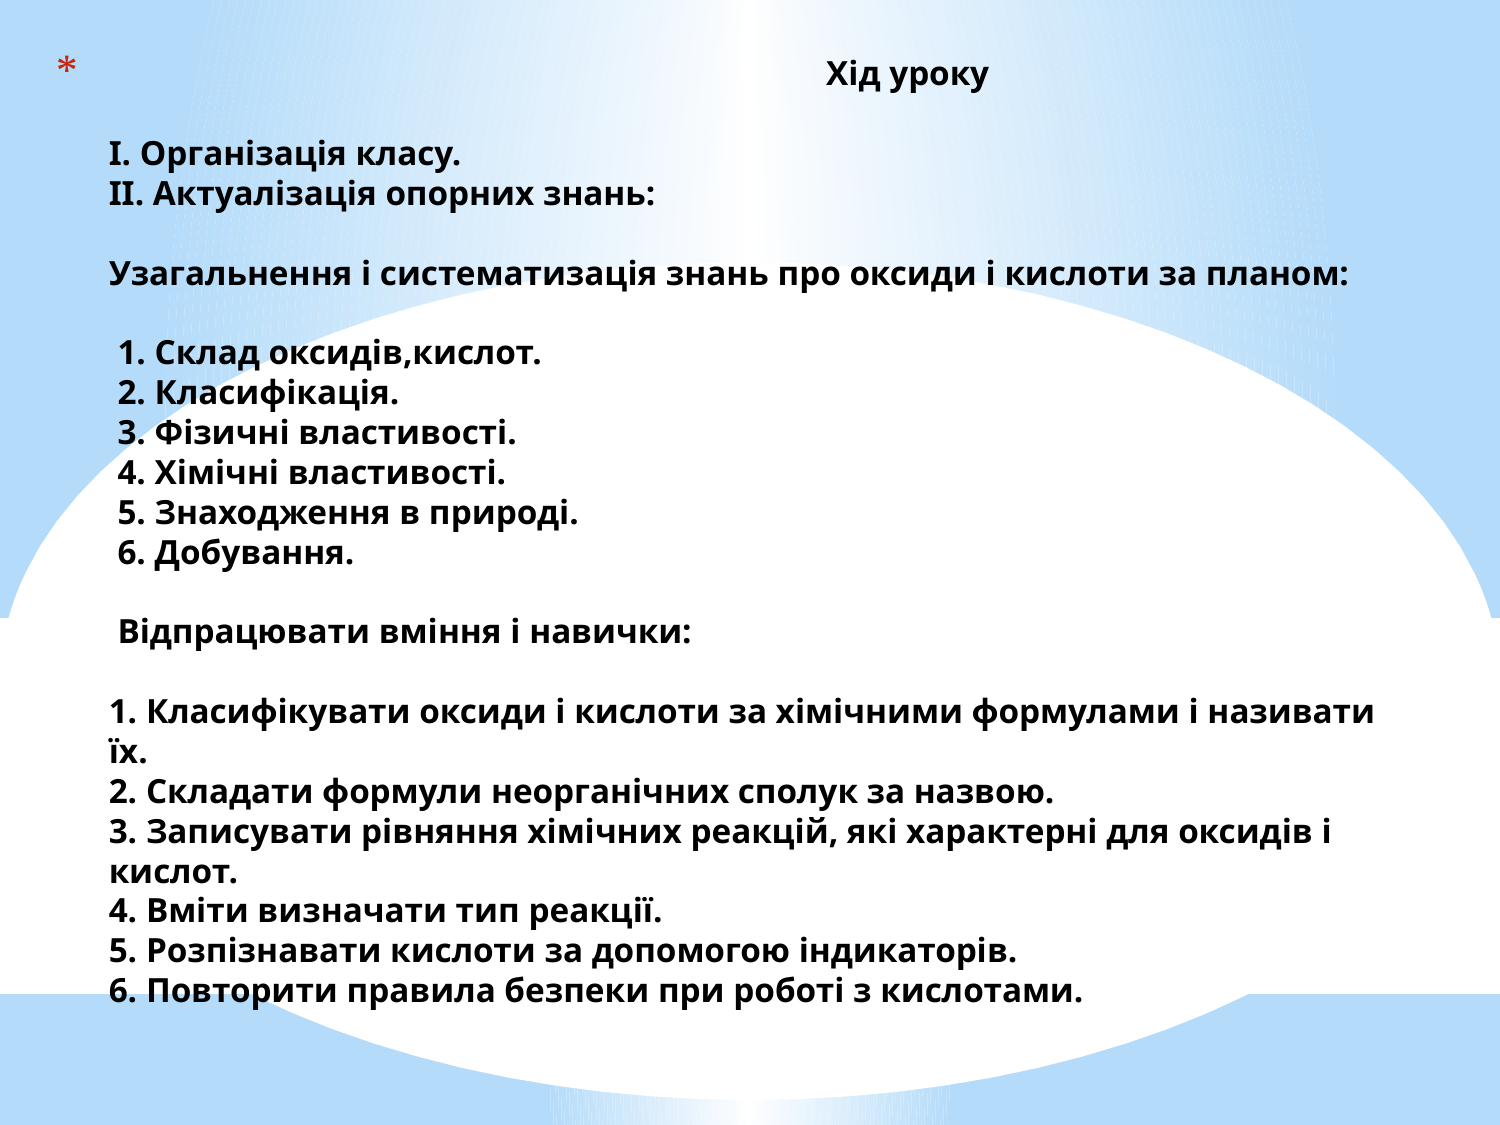

# Хід уроку  I. Організація класу. II. Актуалізація опорних знань: Узагальнення і систематизація знань про оксиди і кислоти за планом:   1. Склад оксидів,кислот. 2. Класифікація. 3. Фізичні властивості. 4. Хімічні властивості. 5. Знаходження в природі. 6. Добування.   Відпрацювати вміння і навички:   1. Класифікувати оксиди і кислоти за хімічними формулами і називати їх. 2. Складати формули неорганічних сполук за назвою. 3. Записувати рівняння хімічних реакцій, які характерні для оксидів і кислот. 4. Вміти визначати тип реакції. 5. Розпізнавати кислоти за допомогою індикаторів. 6. Повторити правила безпеки при роботі з кислотами.